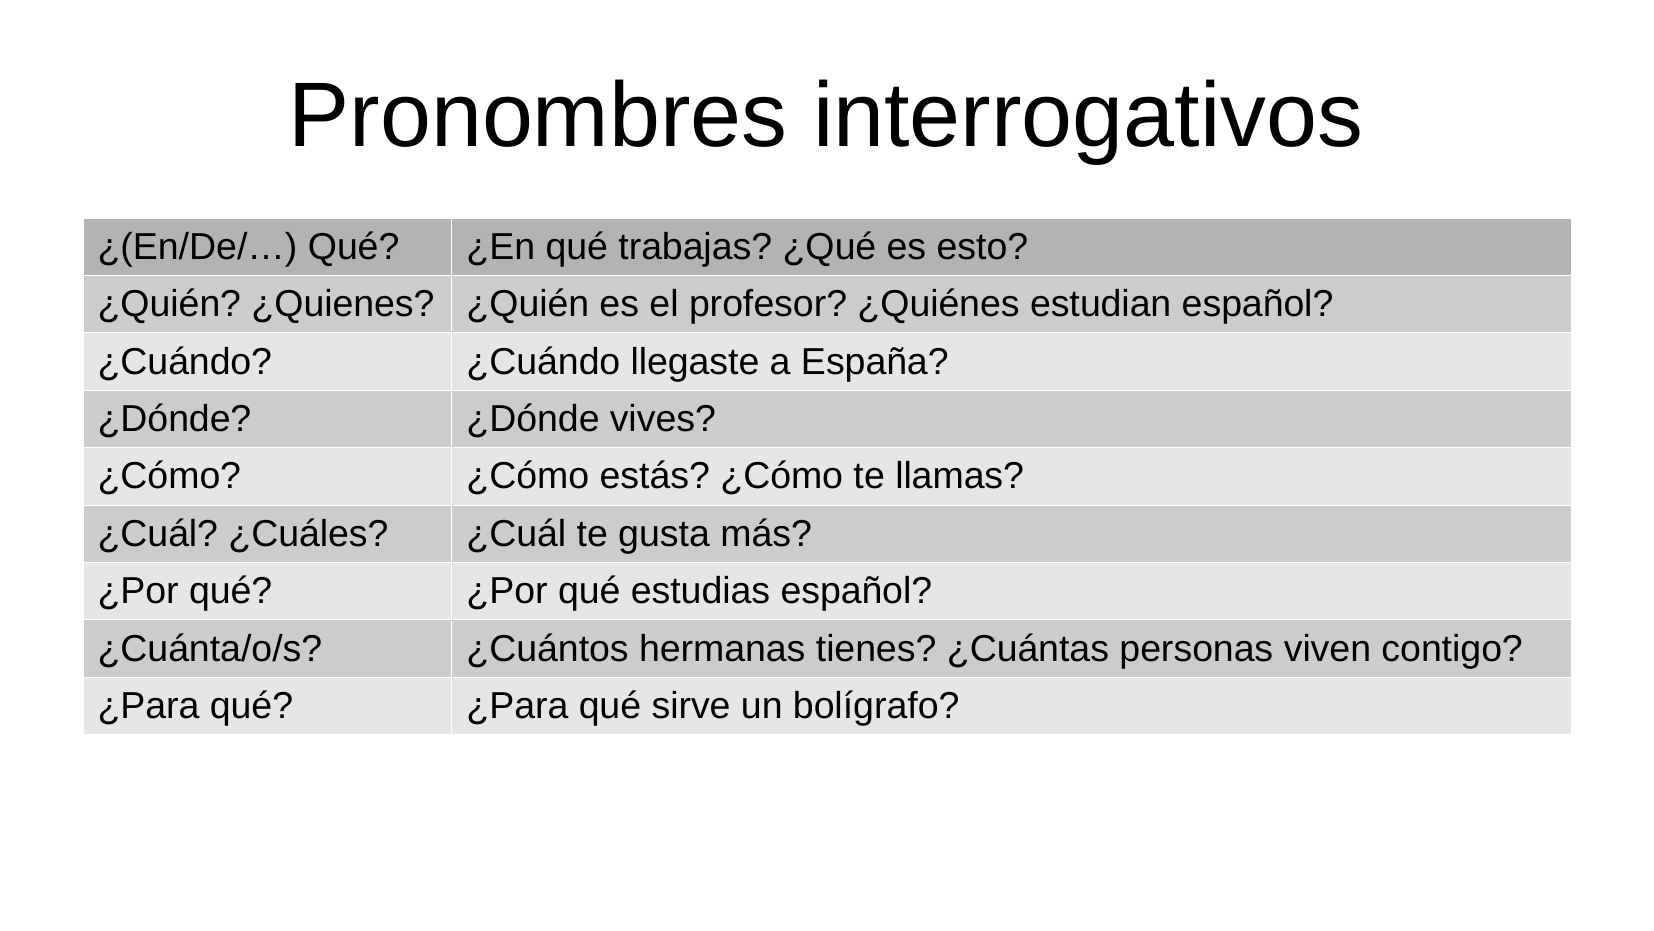

# Pronombres interrogativos
| ¿(En/De/…) Qué? | ¿En qué trabajas? ¿Qué es esto? |
| --- | --- |
| ¿Quién? ¿Quienes? | ¿Quién es el profesor? ¿Quiénes estudian español? |
| ¿Cuándo? | ¿Cuándo llegaste a España? |
| ¿Dónde? | ¿Dónde vives? |
| ¿Cómo? | ¿Cómo estás? ¿Cómo te llamas? |
| ¿Cuál? ¿Cuáles? | ¿Cuál te gusta más? |
| ¿Por qué? | ¿Por qué estudias español? |
| ¿Cuánta/o/s? | ¿Cuántos hermanas tienes? ¿Cuántas personas viven contigo? |
| ¿Para qué? | ¿Para qué sirve un bolígrafo? |